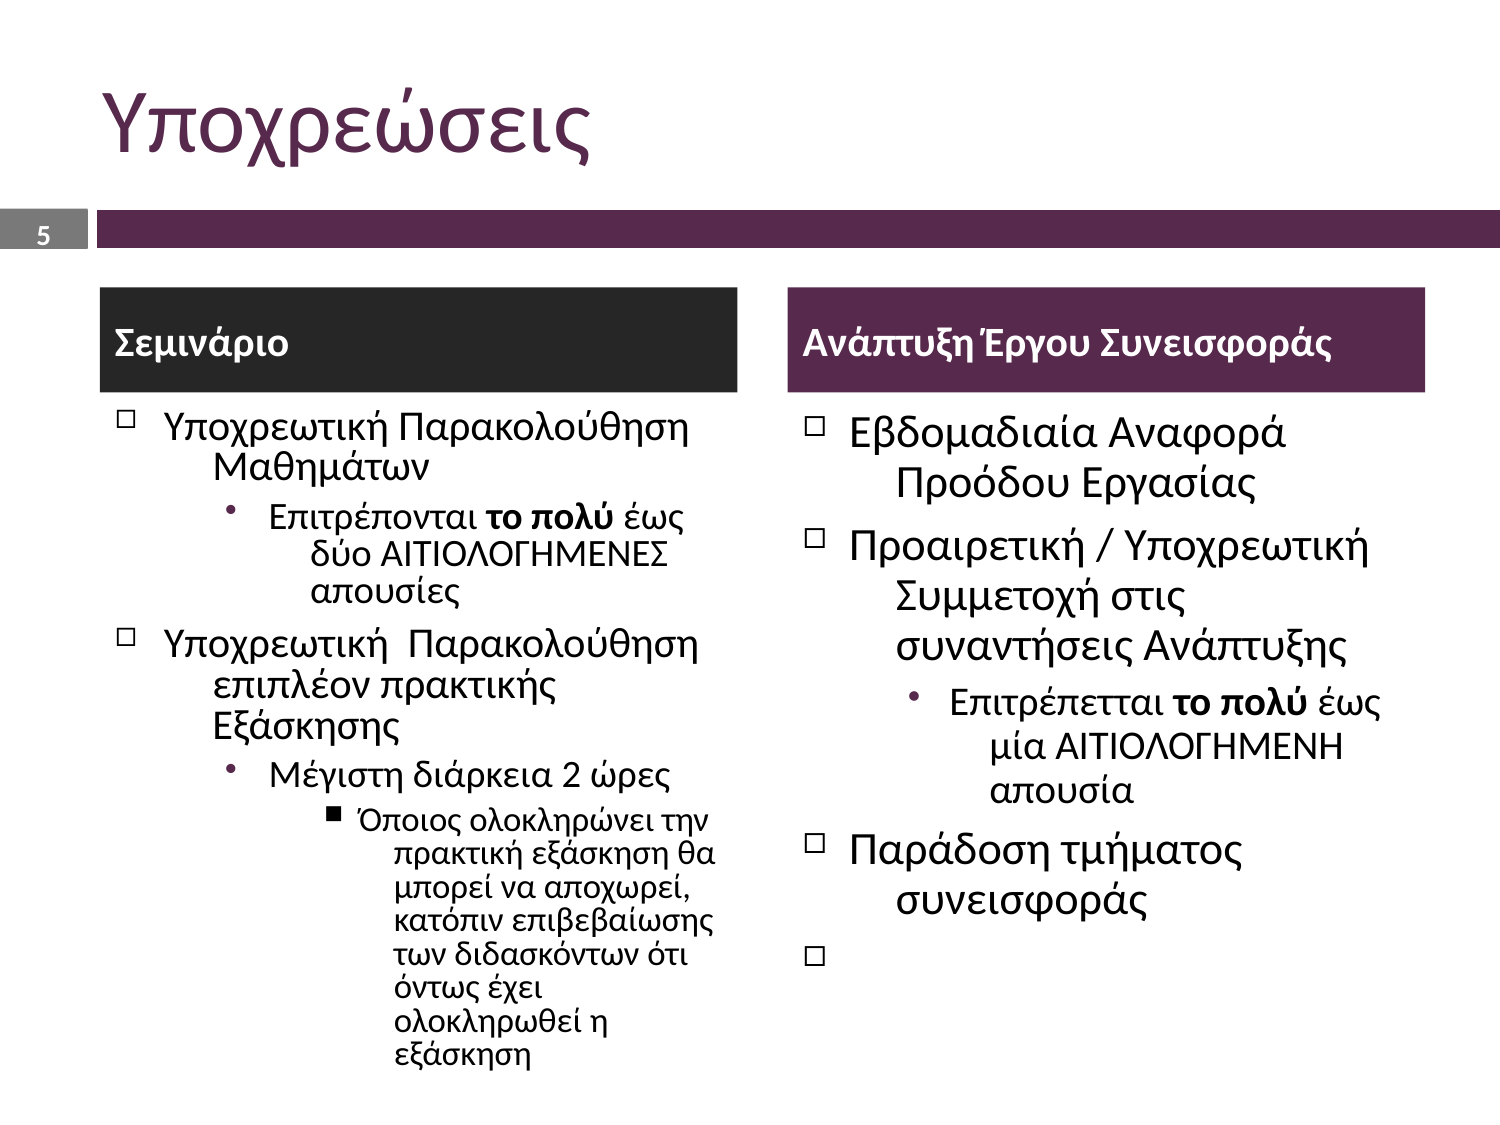

# Υποχρεώσεις
Σεμινάριο
Ανάπτυξη Έργου Συνεισφοράς
Υποχρεωτική Παρακολούθηση Μαθημάτων
Επιτρέπονται το πολύ έως δύο ΑΙΤΙΟΛΟΓΗΜΕΝΕΣ απουσίες
Υποχρεωτική Παρακολούθηση επιπλέον πρακτικής Εξάσκησης
Μέγιστη διάρκεια 2 ώρες
Όποιος ολοκληρώνει την πρακτική εξάσκηση θα μπορεί να αποχωρεί, κατόπιν επιβεβαίωσης των διδασκόντων ότι όντως έχει ολοκληρωθεί η εξάσκηση
Εβδομαδιαία Αναφορά Προόδου Εργασίας
Προαιρετική / Υποχρεωτική Συμμετοχή στις συναντήσεις Ανάπτυξης
Επιτρέπετται το πολύ έως μία ΑΙΤΙΟΛΟΓΗΜΕΝΗ απουσία
Παράδοση τμήματος συνεισφοράς